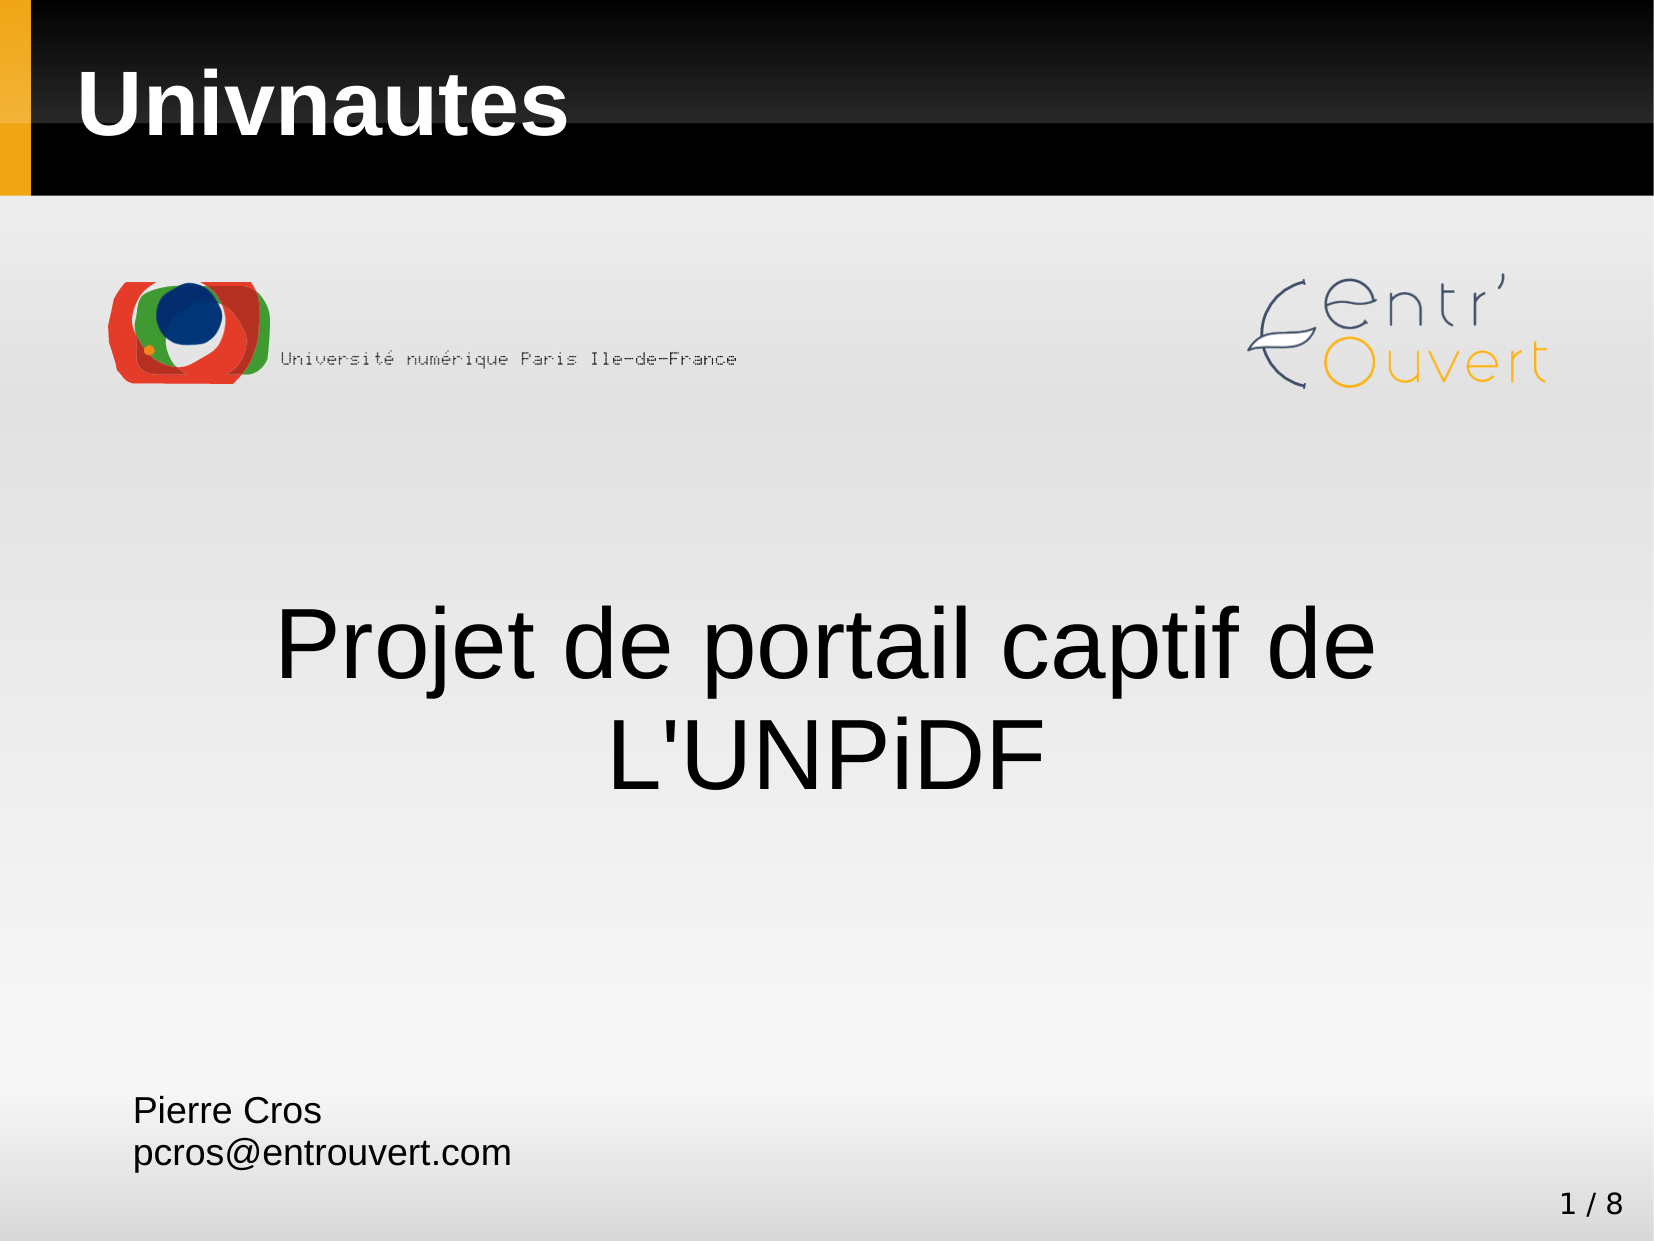

# Univnautes
Projet de portail captif de L'UNPiDF
Pierre Cros
pcros@entrouvert.com
1